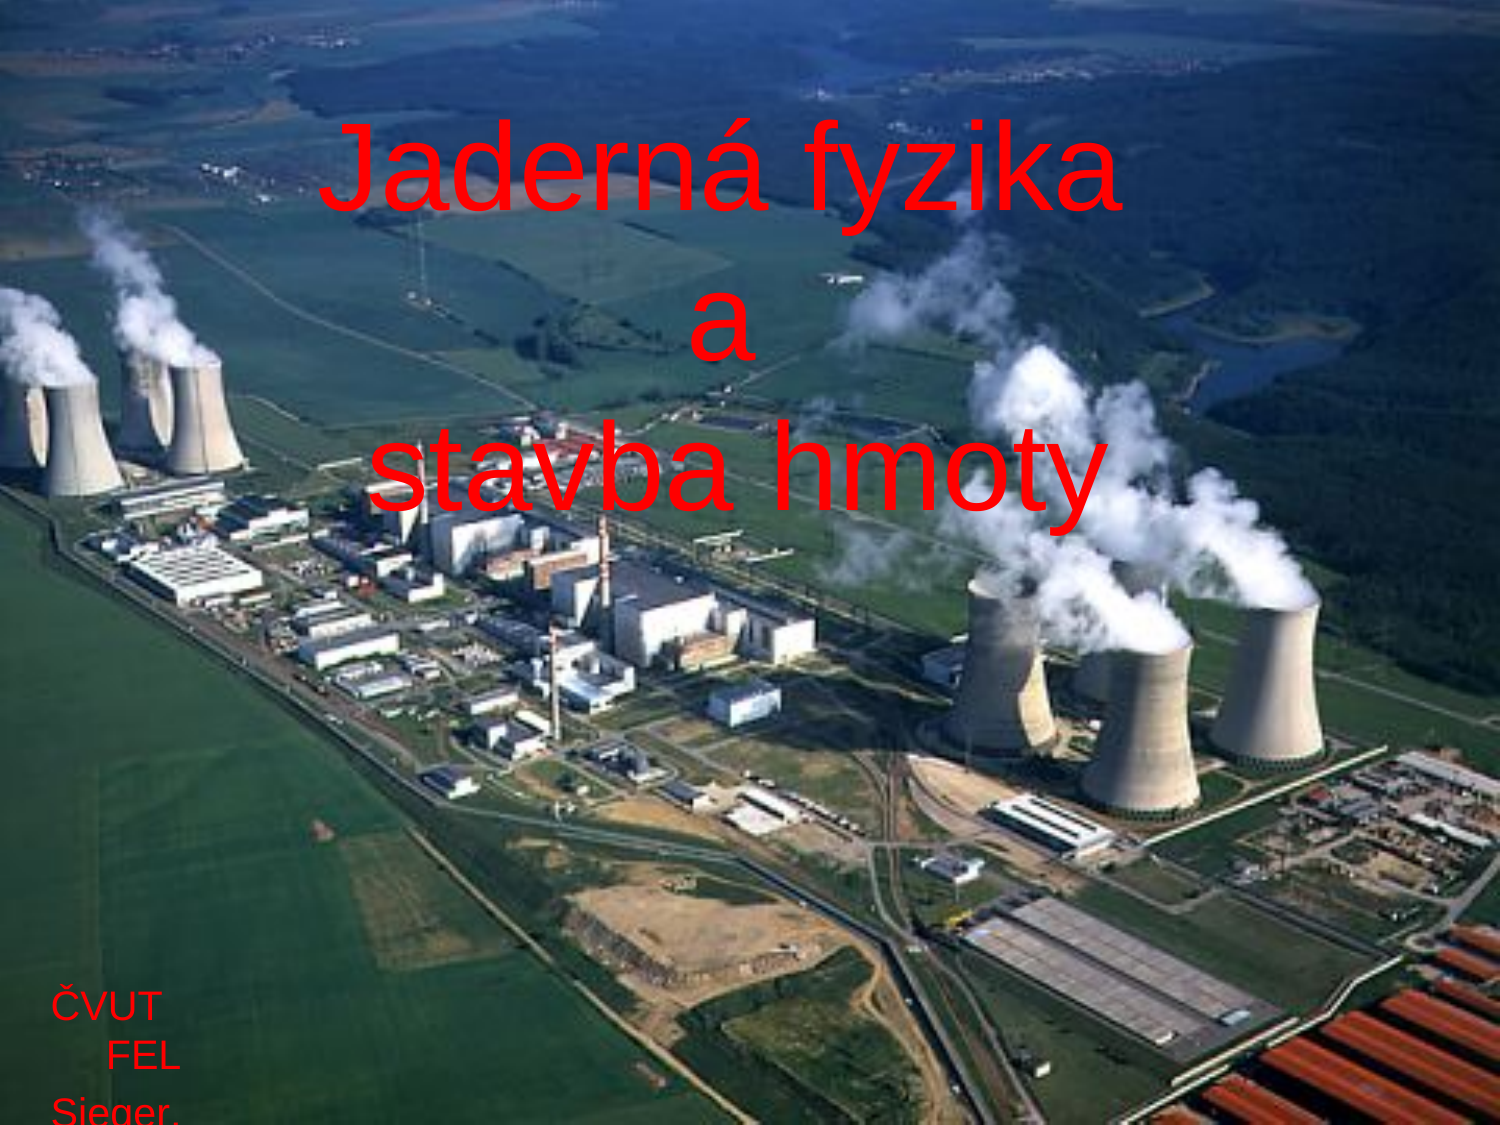

Jaderná fyzika
a
stavba hmoty
# ČVUT FEL
Sieger, 2012